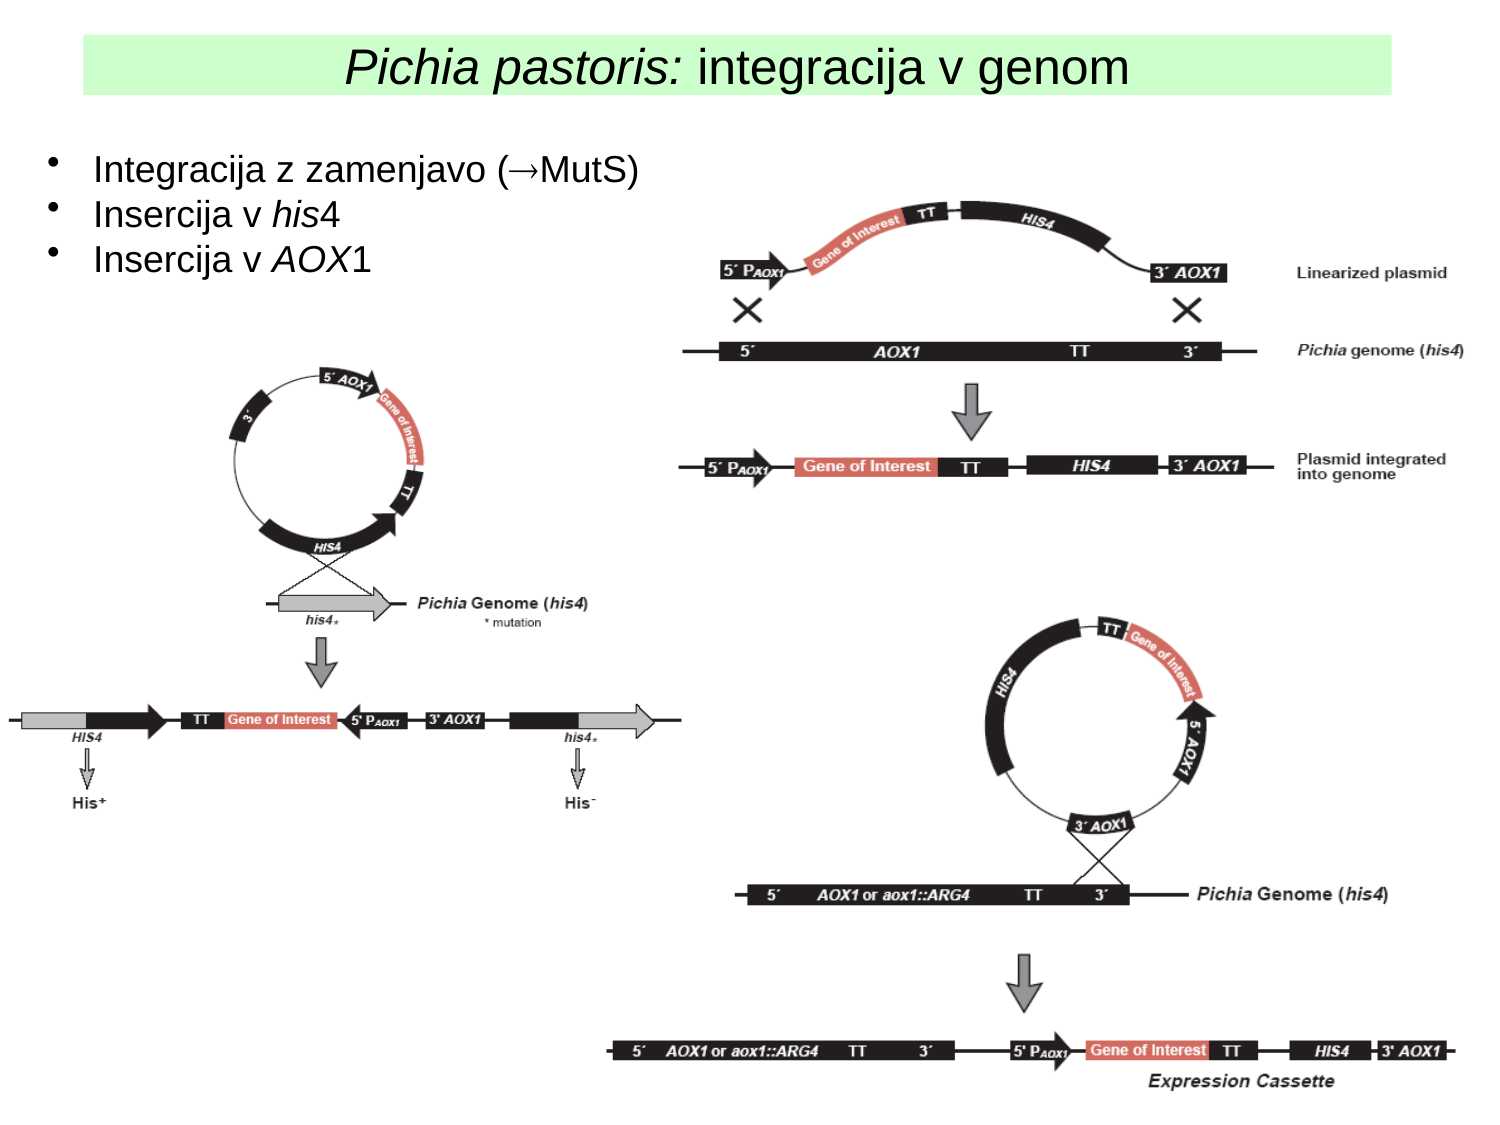

Pichia pastoris: integracija v genom
 Integracija z zamenjavo (MutS)
 Insercija v his4
 Insercija v AOX1